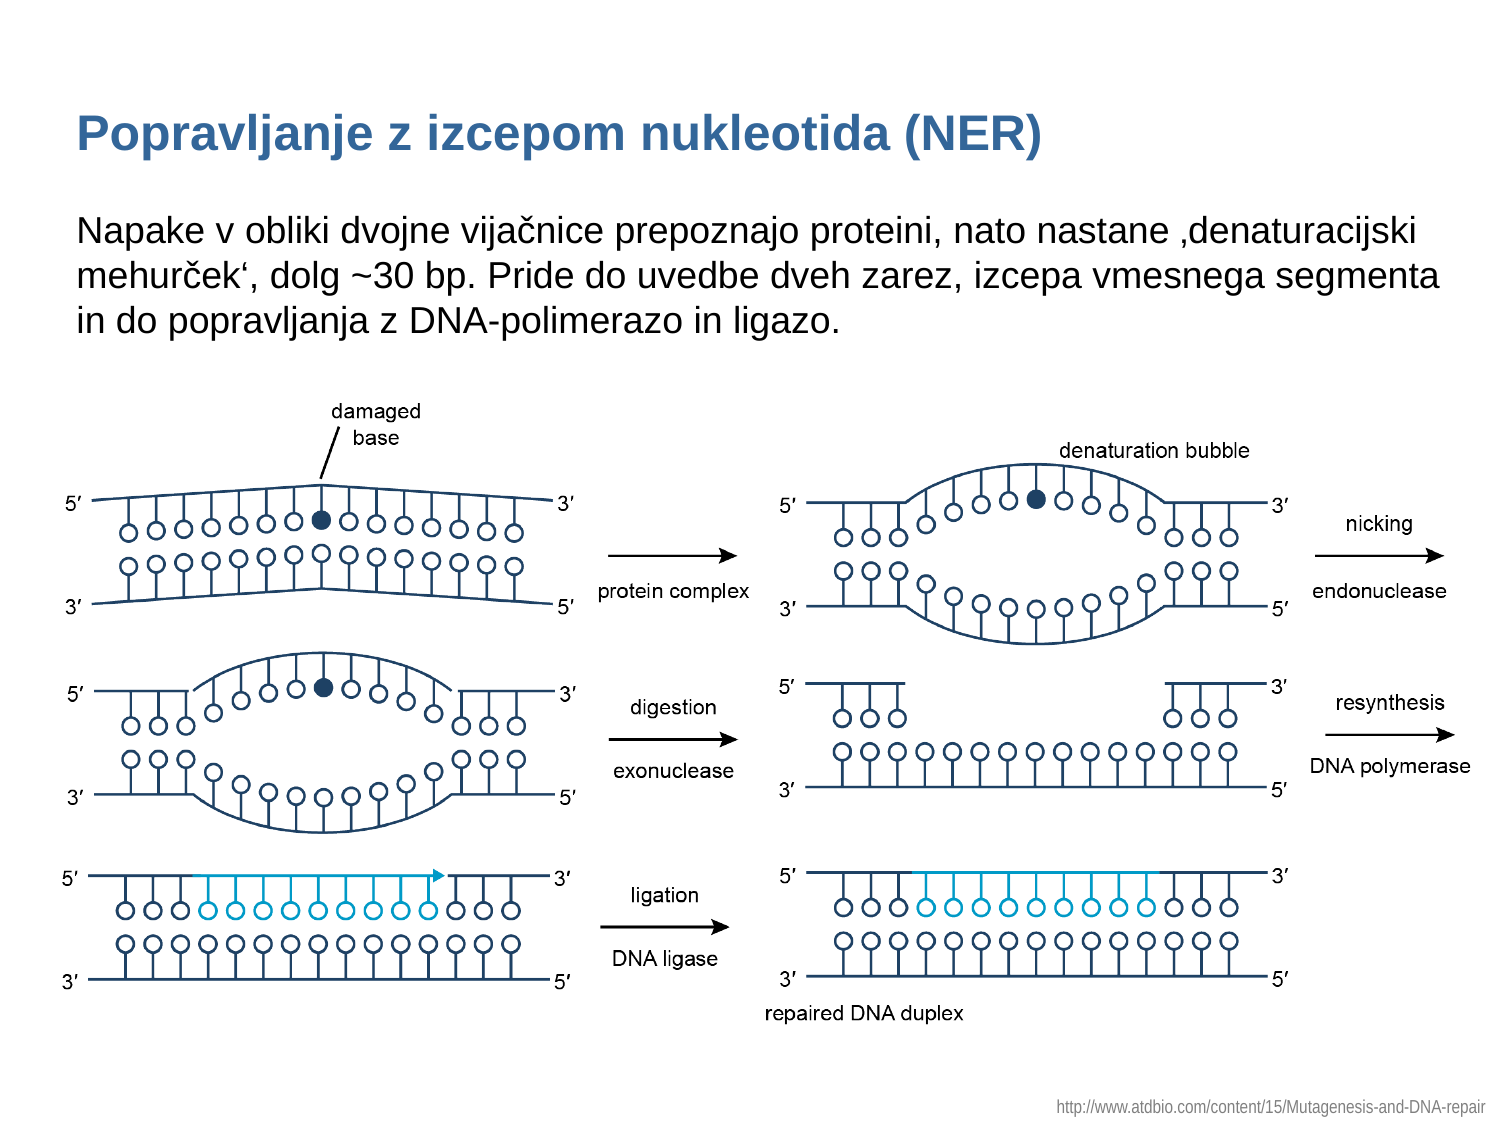

Popravljanje z izcepom nukleotida (NER)
Napake v obliki dvojne vijačnice prepoznajo proteini, nato nastane ‚denaturacijski mehurček‘, dolg ~30 bp. Pride do uvedbe dveh zarez, izcepa vmesnega segmenta in do popravljanja z DNA-polimerazo in ligazo.
http://www.atdbio.com/content/15/Mutagenesis-and-DNA-repair